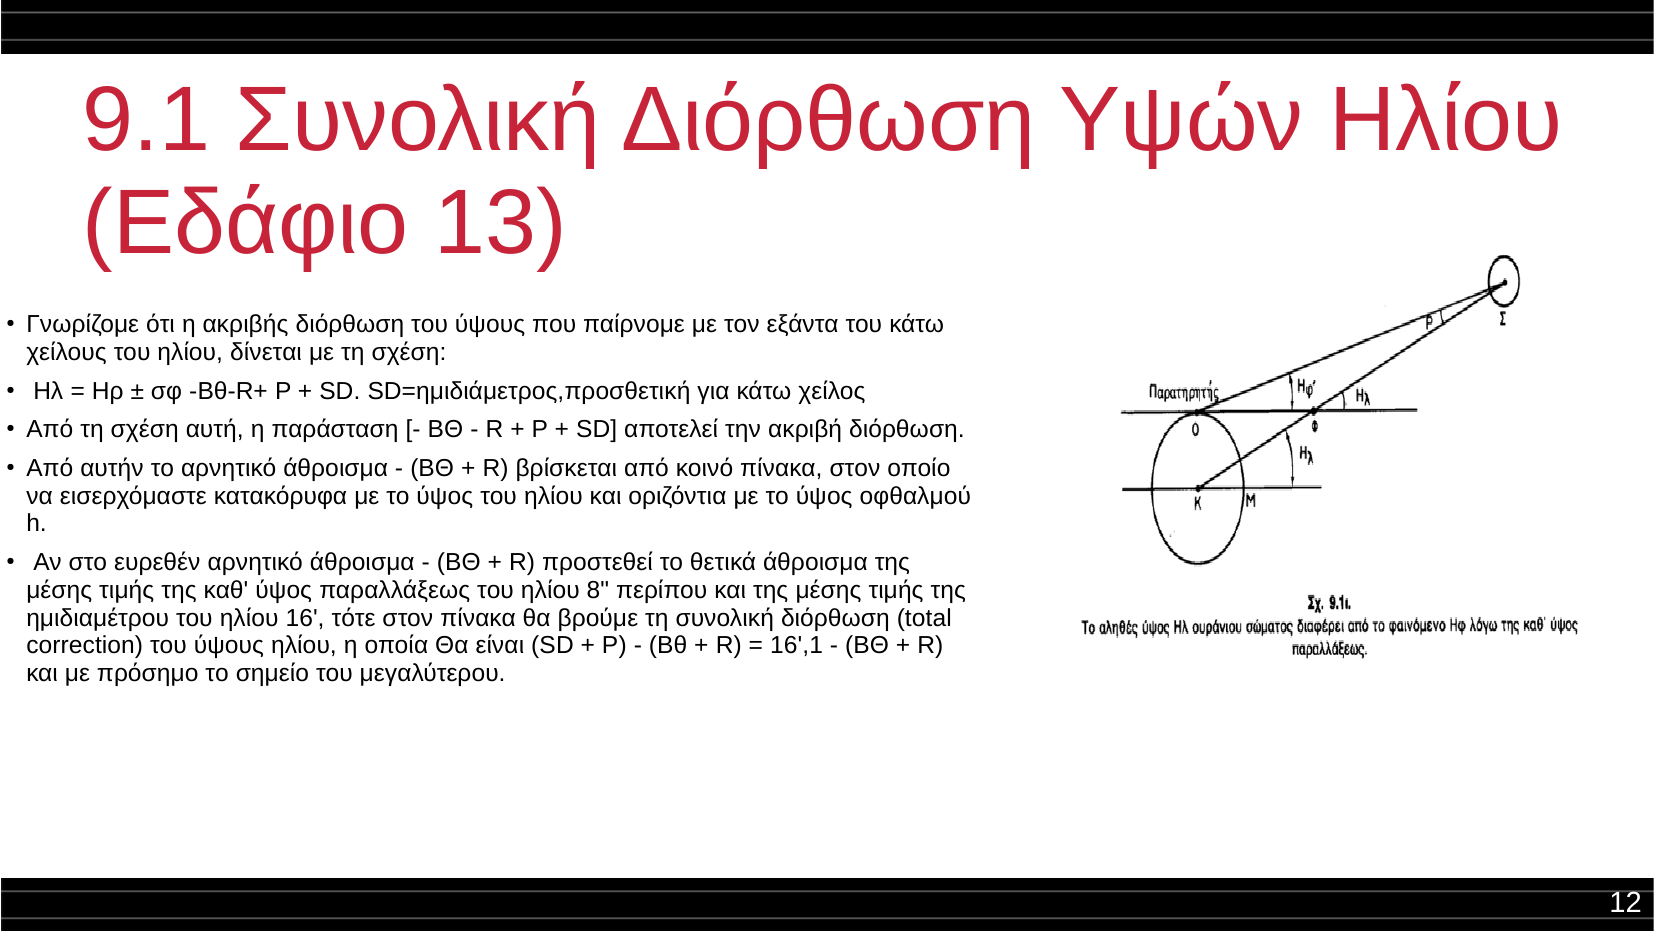

# 9.1 Συνολική Διόρθωση Υψών Ηλίου (Εδάφιο 13)
Γνωρίζομε ότι η ακριβής διόρθωση του ύψους που παίρνομε με τον εξάντα του κάτω χείλους του ηλίου, δίνεται με τη σχέση:
 Ηλ = Ηρ ± σφ -Βθ-R+ Ρ + SD. SD=ημιδιάμετρος,προσθετική για κάτω χείλος
Από τη σχέση αυτή, η παράσταση [- ΒΘ - R + Ρ + SD] αποτελεί την ακριβή διόρθωση.
Από αυτήν το αρνητικό άθροισμα - (ΒΘ + R) βρίσκεται από κοινό πίνακα, στον οποίο να εισερχόμαστε κατακόρυφα με το ύψος του ηλίου και οριζόντια με το ύψος οφθαλμού h.
 Αν στο ευρεθέν αρνητικό άθροισμα - (ΒΘ + R) προστεθεί το θετικά άθροισμα της μέσης τιμής της καθ' ύψος παραλλάξεως του ηλίου 8" περίπου και της μέσης τιμής της ημιδιαμέτρου του ηλίου 16', τότε στον πίνακα θα βρούμε τη συνολική διόρθωση (total correction) του ύψους ηλίου, η οποία Θα είναι (SD + Ρ) - (Bθ + R) = 16',1 - (ΒΘ + R) και με πρόσημο το σημείο του μεγαλύτερου.